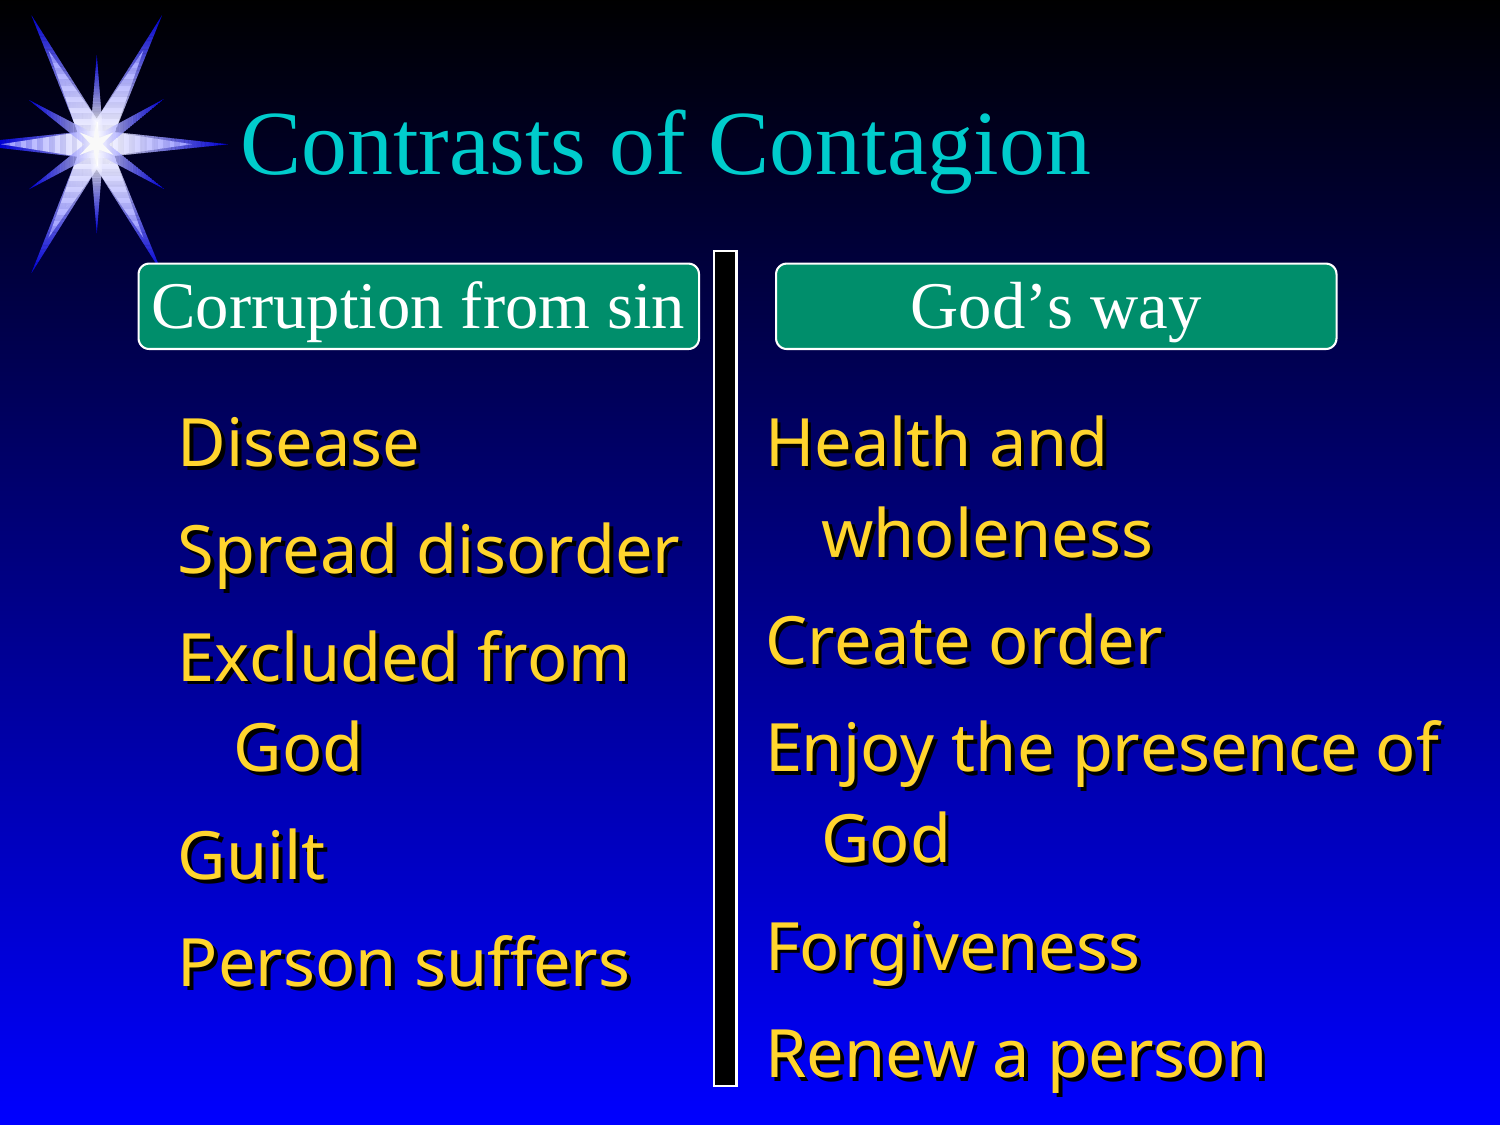

# Contrasts of Contagion
Corruption from sin
God’s way
Disease
Spread disorder
Excluded from God
Guilt
Person suffers
Health and wholeness
Create order
Enjoy the presence of God
Forgiveness
Renew a person